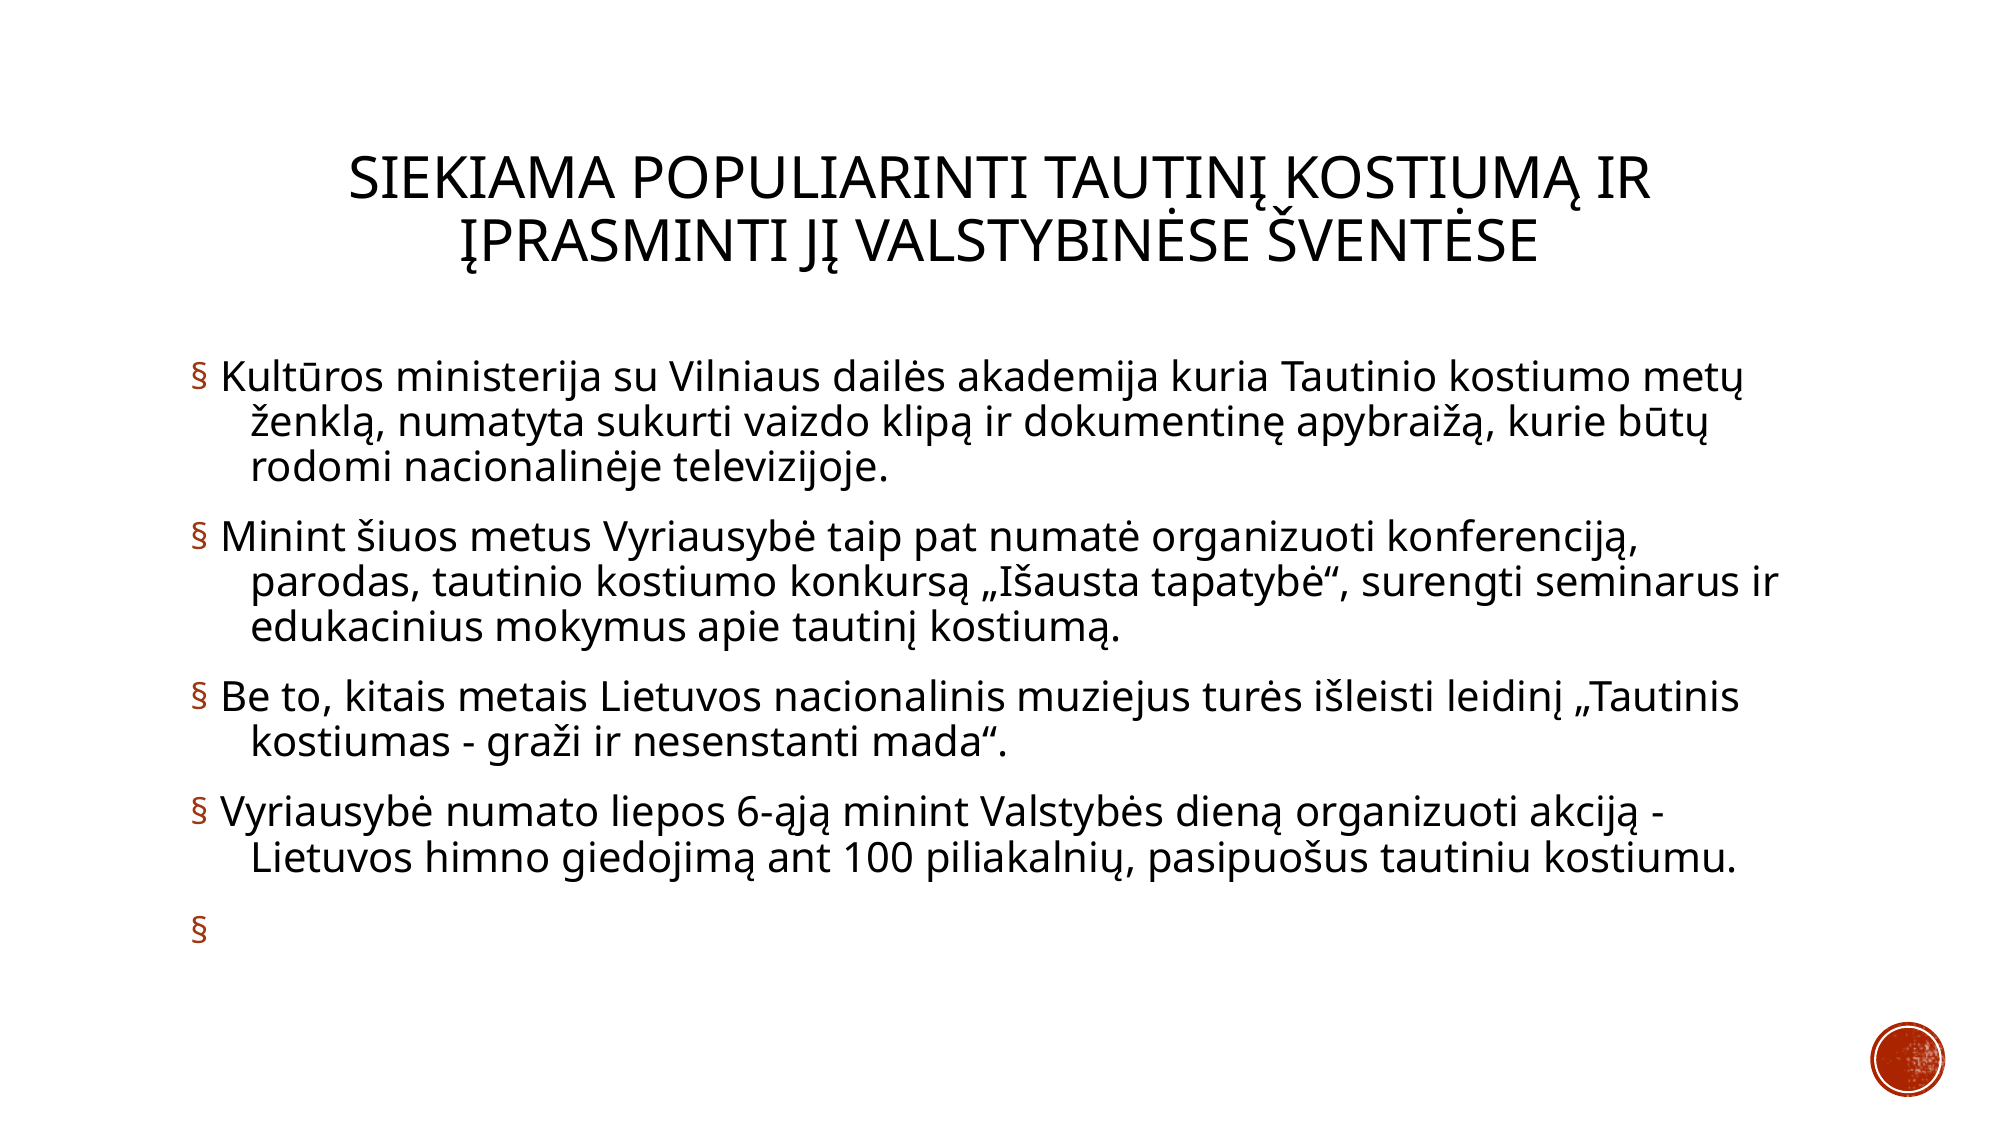

# SiekiaMA populiarinti tautinį kostiumą ir įprasminti jį valstybinėse šventėse
Kultūros ministerija su Vilniaus dailės akademija kuria Tautinio kostiumo metų ženklą, numatyta sukurti vaizdo klipą ir dokumentinę apybraižą, kurie būtų rodomi nacionalinėje televizijoje.
Minint šiuos metus Vyriausybė taip pat numatė organizuoti konferenciją, parodas, tautinio kostiumo konkursą „Išausta tapatybė“, surengti seminarus ir edukacinius mokymus apie tautinį kostiumą.
Be to, kitais metais Lietuvos nacionalinis muziejus turės išleisti leidinį „Tautinis kostiumas - graži ir nesenstanti mada“.
Vyriausybė numato liepos 6-ąją minint Valstybės dieną organizuoti akciją - Lietuvos himno giedojimą ant 100 piliakalnių, pasipuošus tautiniu kostiumu.